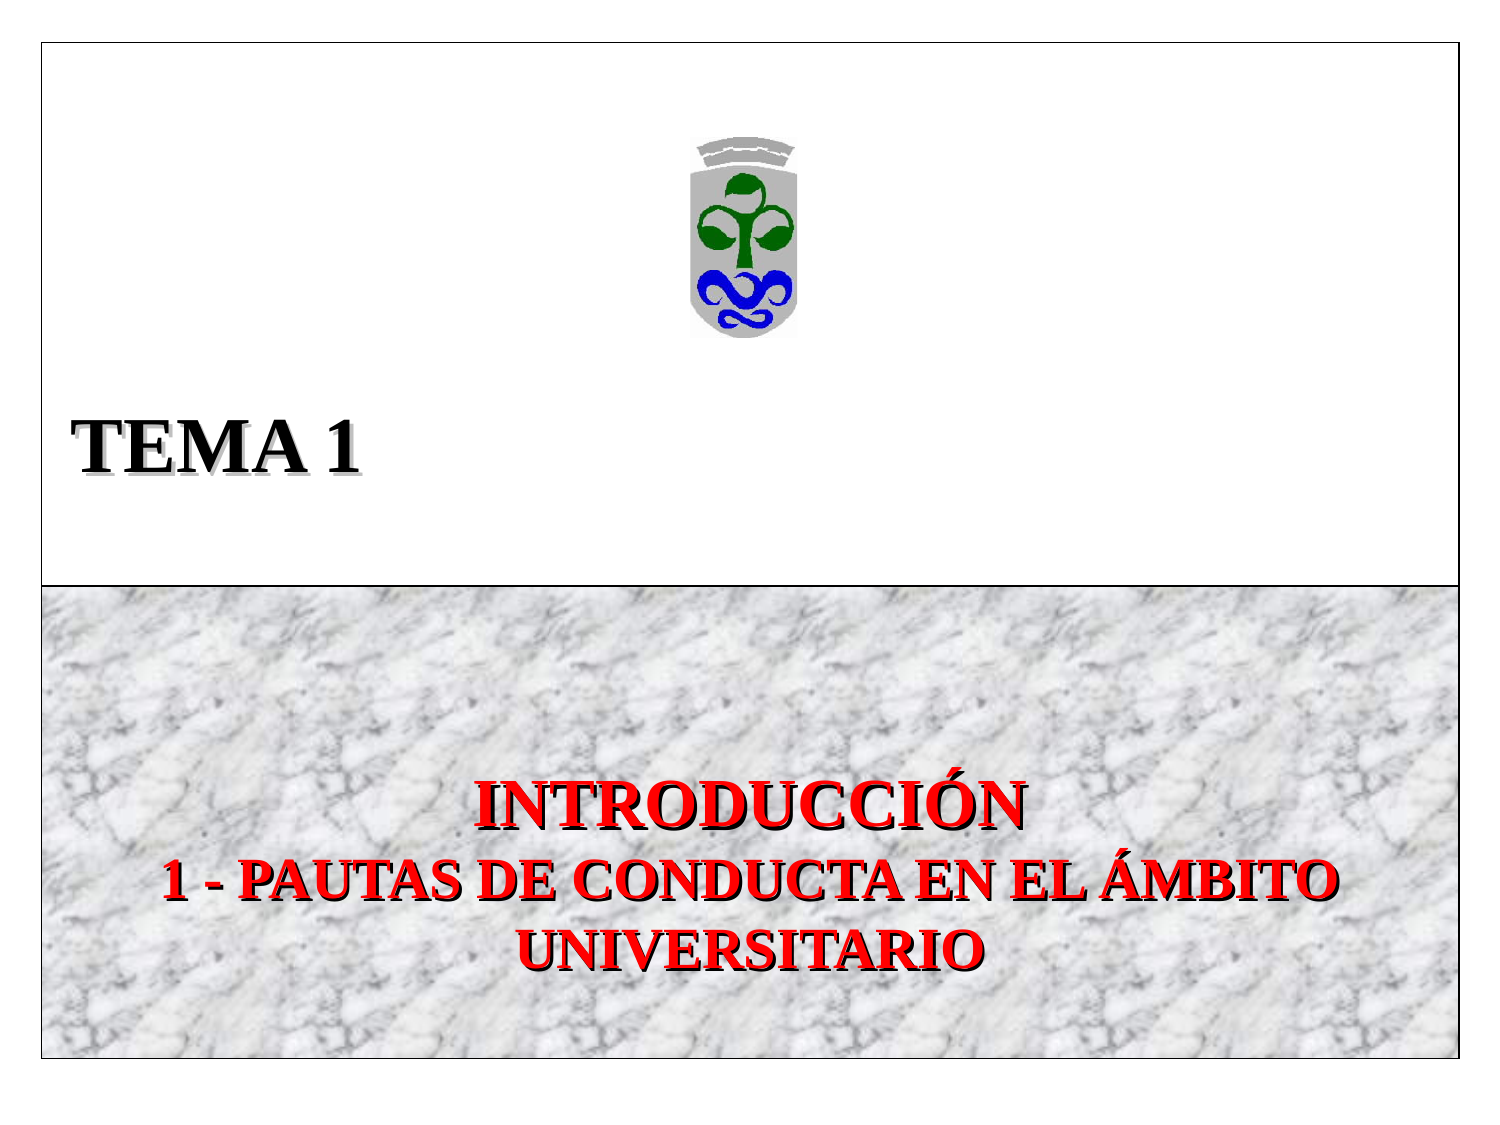

TEMA 1
INTRODUCCIÓN
1 - PAUTAS DE CONDUCTA EN EL ÁMBITO UNIVERSITARIO